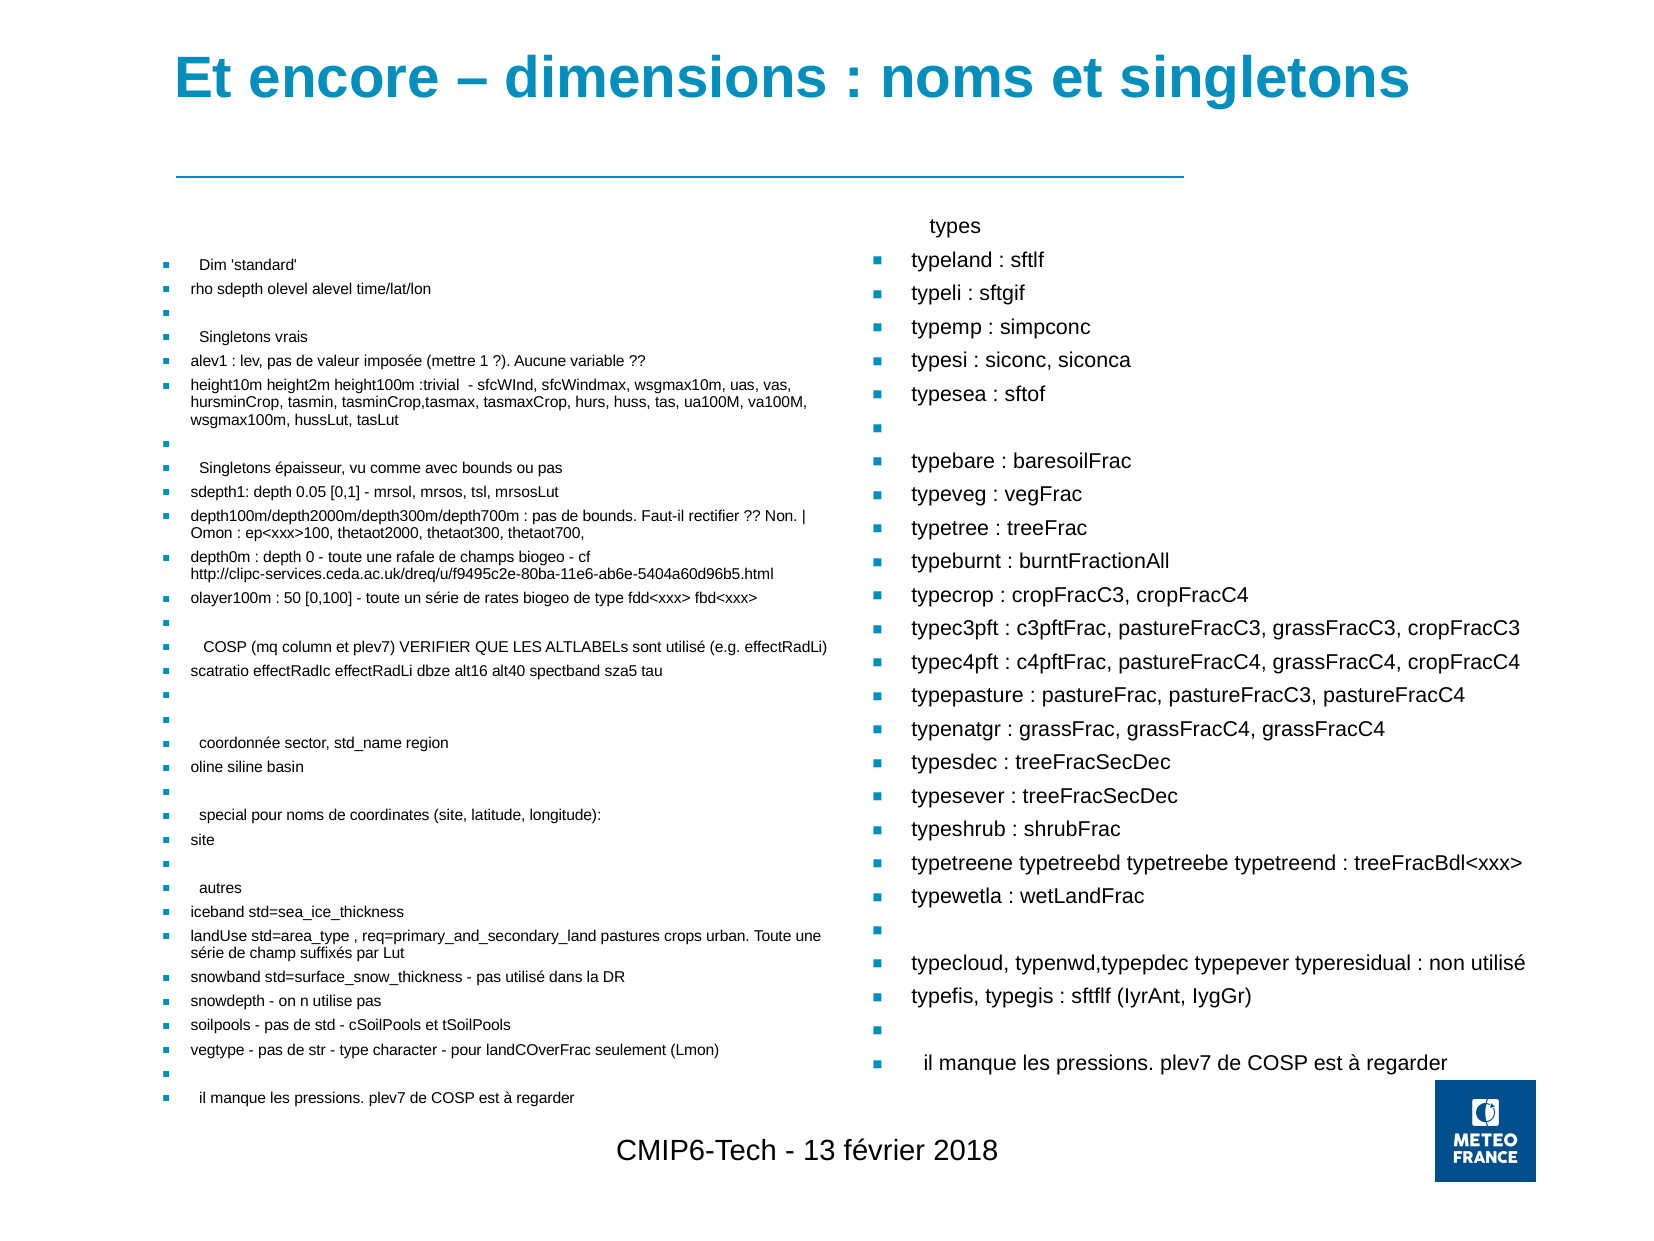

# Et encore – dimensions : noms et singletons
 types
typeland : sftlf
typeli : sftgif
typemp : simpconc
typesi : siconc, siconca
typesea : sftof
typebare : baresoilFrac
typeveg : vegFrac
typetree : treeFrac
typeburnt : burntFractionAll
typecrop : cropFracC3, cropFracC4
typec3pft : c3pftFrac, pastureFracC3, grassFracC3, cropFracC3
typec4pft : c4pftFrac, pastureFracC4, grassFracC4, cropFracC4
typepasture : pastureFrac, pastureFracC3, pastureFracC4
typenatgr : grassFrac, grassFracC4, grassFracC4
typesdec : treeFracSecDec
typesever : treeFracSecDec
typeshrub : shrubFrac
typetreene typetreebd typetreebe typetreend : treeFracBdl<xxx>
typewetla : wetLandFrac
typecloud, typenwd,typepdec typepever typeresidual : non utilisé
typefis, typegis : sftflf (IyrAnt, IygGr)
 il manque les pressions. plev7 de COSP est à regarder
 Dim 'standard'
rho sdepth olevel alevel time/lat/lon
 Singletons vrais
alev1 : lev, pas de valeur imposée (mettre 1 ?). Aucune variable ??
height10m height2m height100m :trivial - sfcWInd, sfcWindmax, wsgmax10m, uas, vas, hursminCrop, tasmin, tasminCrop,tasmax, tasmaxCrop, hurs, huss, tas, ua100M, va100M, wsgmax100m, hussLut, tasLut
 Singletons épaisseur, vu comme avec bounds ou pas
sdepth1: depth 0.05 [0,1] - mrsol, mrsos, tsl, mrsosLut
depth100m/depth2000m/depth300m/depth700m : pas de bounds. Faut-il rectifier ?? Non. | Omon : ep<xxx>100, thetaot2000, thetaot300, thetaot700,
depth0m : depth 0 - toute une rafale de champs biogeo - cf http://clipc-services.ceda.ac.uk/dreq/u/f9495c2e-80ba-11e6-ab6e-5404a60d96b5.html
olayer100m : 50 [0,100] - toute un série de rates biogeo de type fdd<xxx> fbd<xxx>
 COSP (mq column et plev7) VERIFIER QUE LES ALTLABELs sont utilisé (e.g. effectRadLi)
scatratio effectRadIc effectRadLi dbze alt16 alt40 spectband sza5 tau
 coordonnée sector, std_name region
oline siline basin
 special pour noms de coordinates (site, latitude, longitude):
site
 autres
iceband std=sea_ice_thickness
landUse std=area_type , req=primary_and_secondary_land pastures crops urban. Toute une série de champ suffixés par Lut
snowband std=surface_snow_thickness - pas utilisé dans la DR
snowdepth - on n utilise pas
soilpools - pas de std - cSoilPools et tSoilPools
vegtype - pas de str - type character - pour landCOverFrac seulement (Lmon)
 il manque les pressions. plev7 de COSP est à regarder
CMIP6-Tech - 13 février 2018